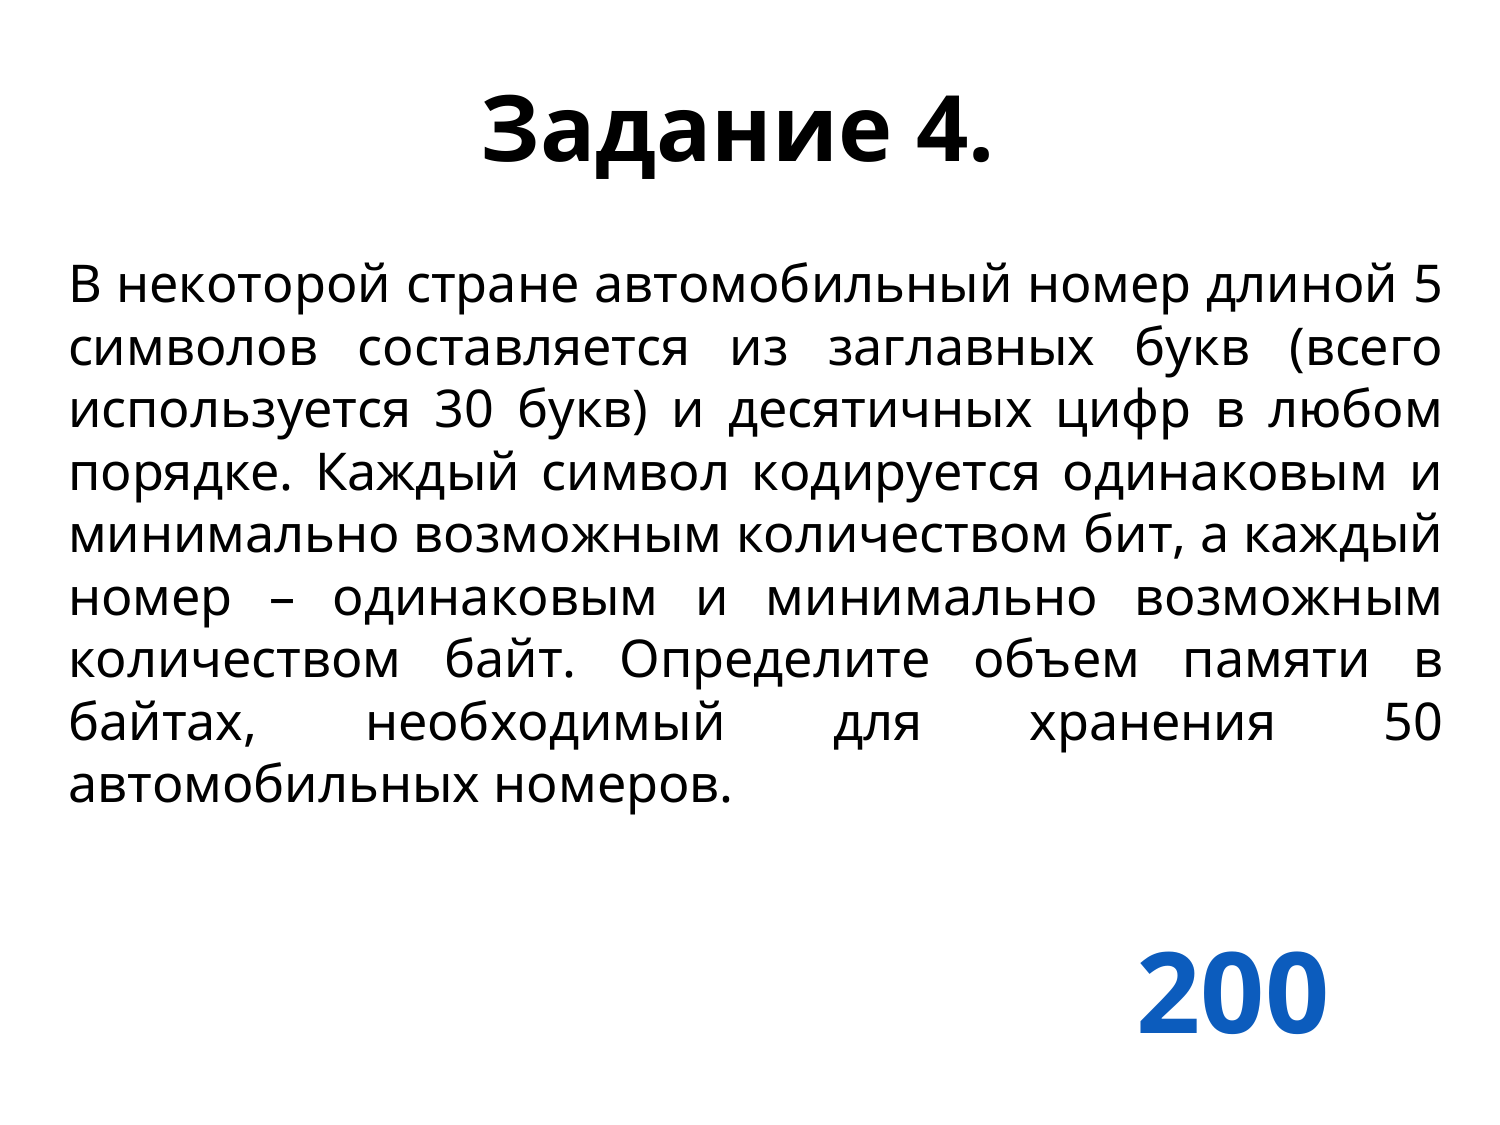

# Задание 4.
В некоторой стране автомобильный номер длиной 5 символов составляется из заглавных букв (всего используется 30 букв) и десятичных цифр в любом порядке. Каждый символ кодируется одинаковым и минимально возможным количеством бит, а каждый номер – одинаковым и минимально возможным количеством байт. Определите объем памяти в байтах, необходимый для хранения 50 автомобильных номеров.
200